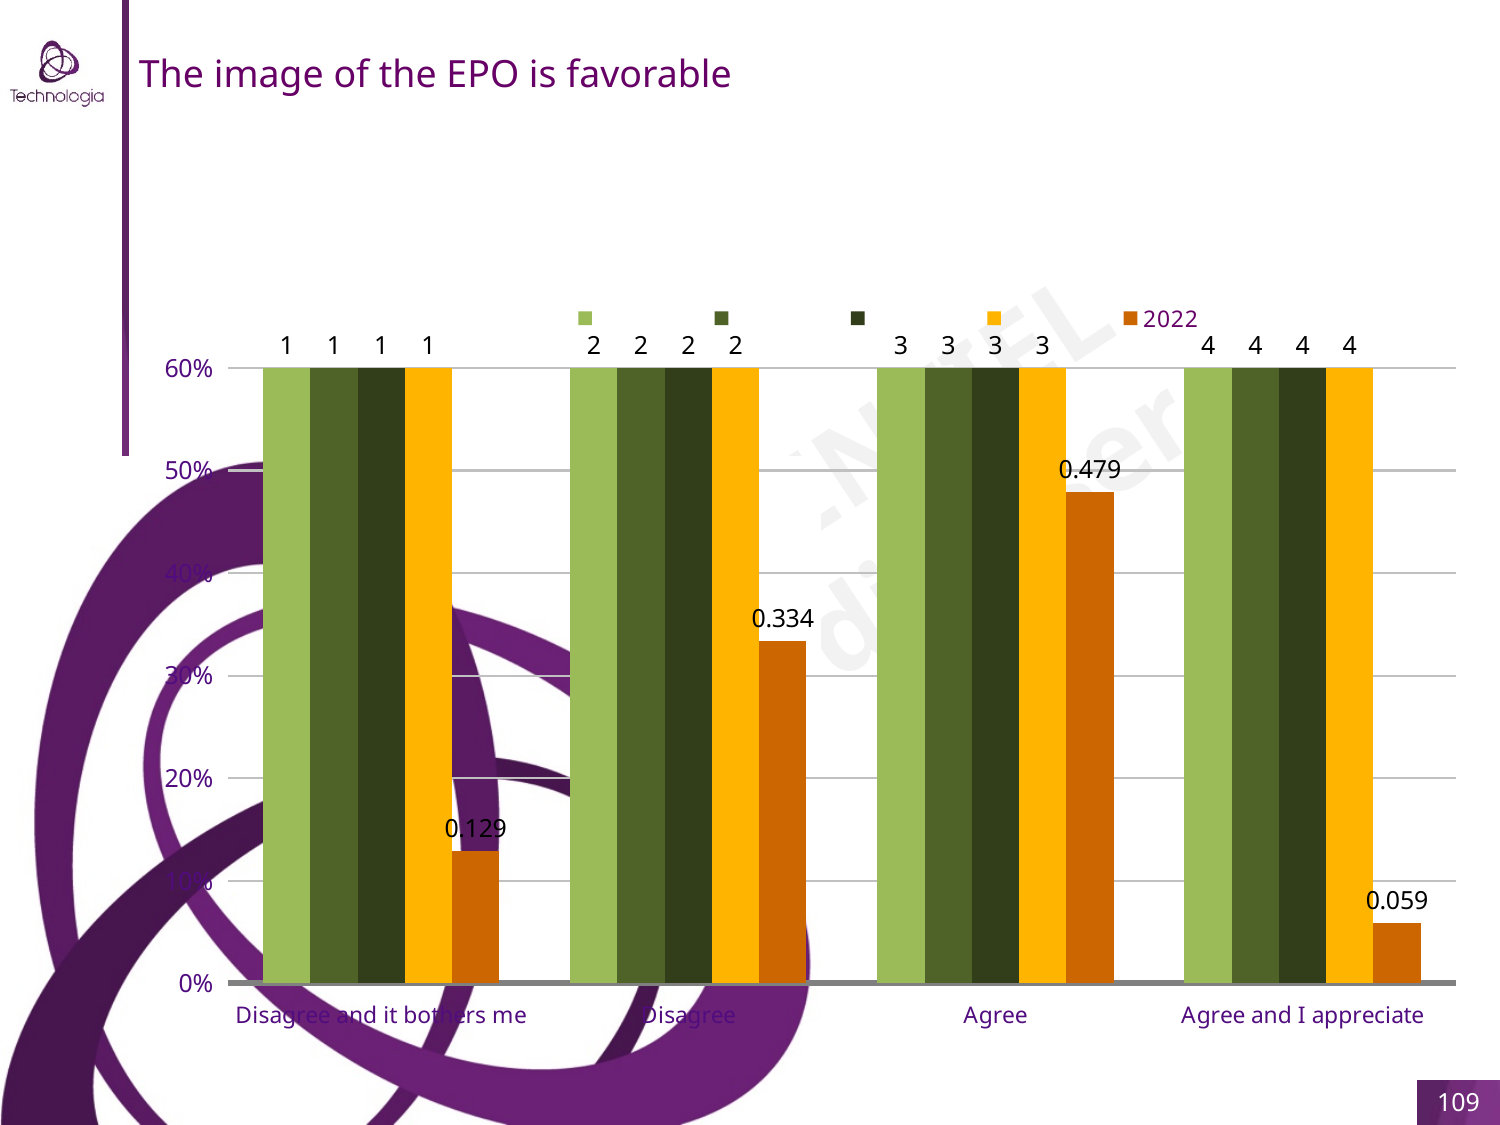

# The image of the EPO is favorable
[unsupported chart]